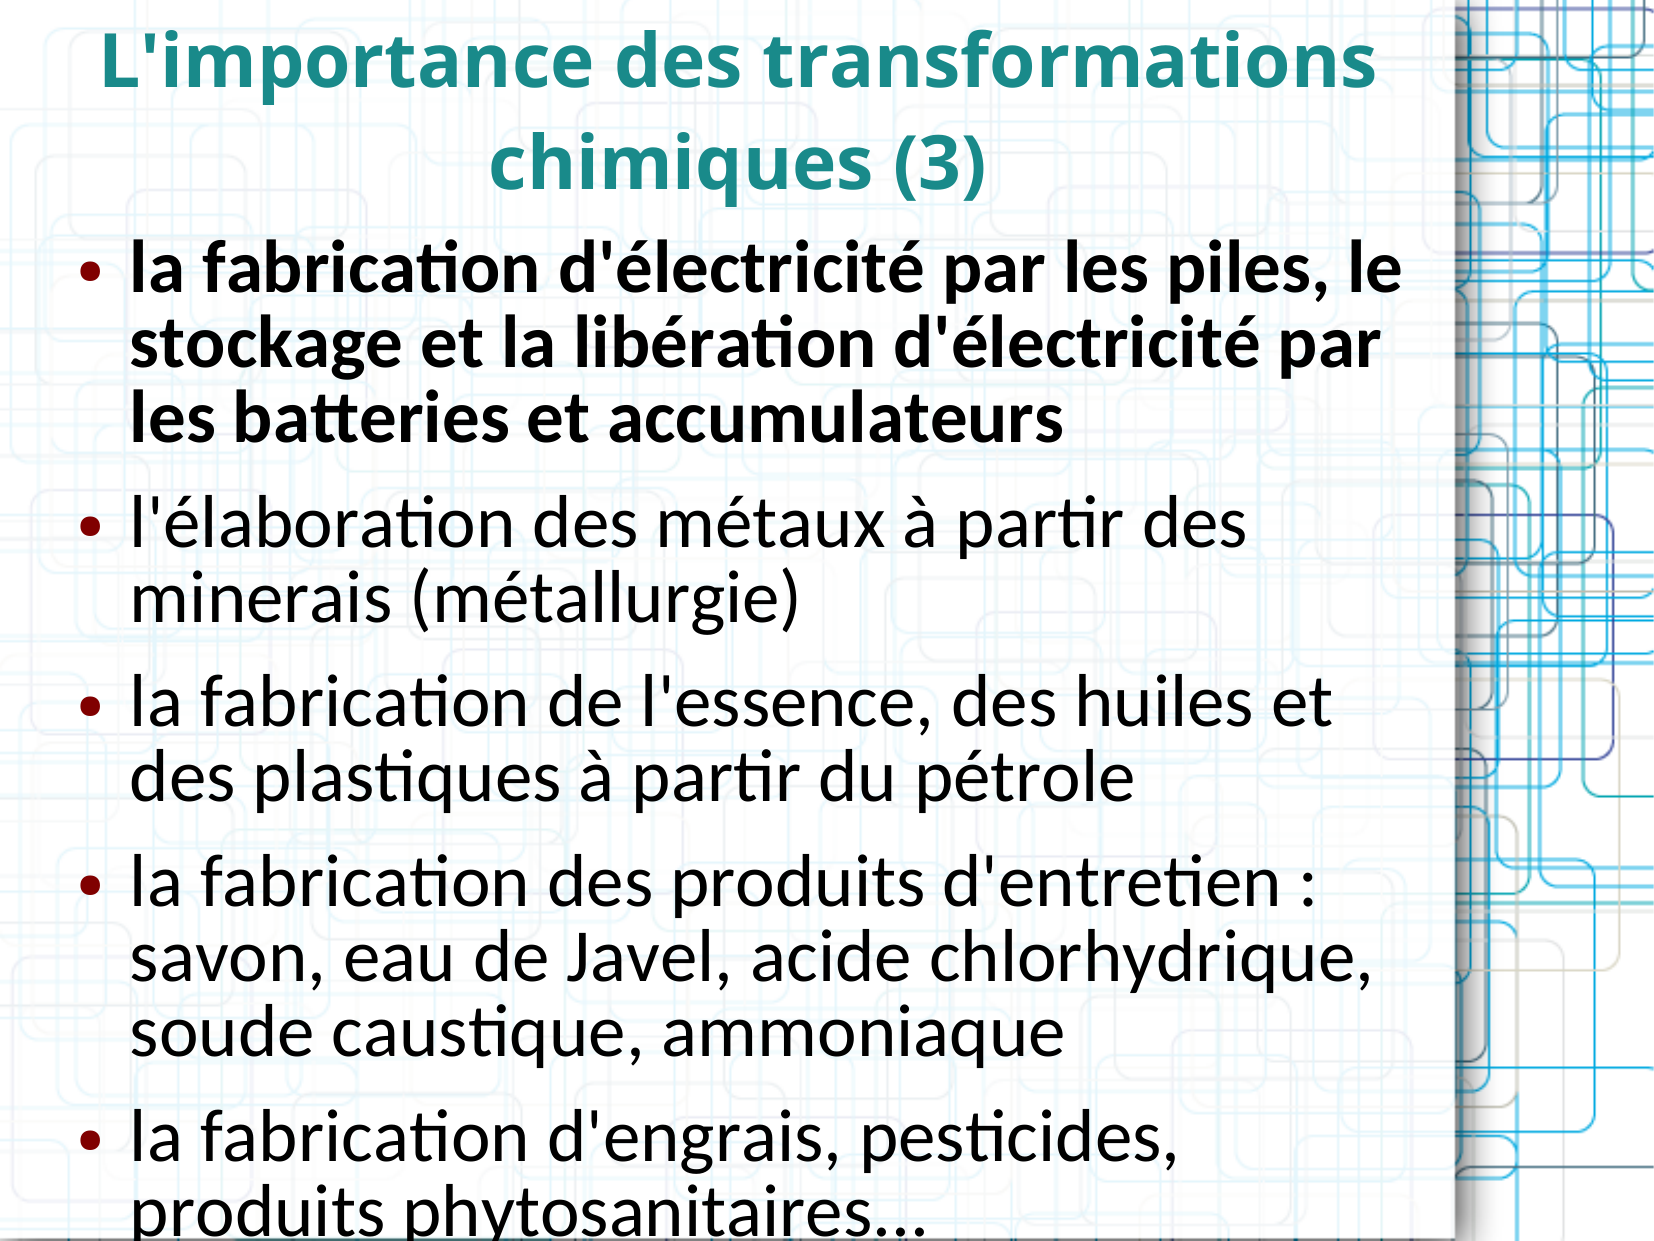

# L'importance des transformations chimiques (3)
la fabrication d'électricité par les piles, le stockage et la libération d'électricité par les batteries et accumulateurs
l'élaboration des métaux à partir des minerais (métallurgie)
la fabrication de l'essence, des huiles et des plastiques à partir du pétrole
la fabrication des produits d'entretien : savon, eau de Javel, acide chlorhydrique, soude caustique, ammoniaque
la fabrication d'engrais, pesticides, produits phytosanitaires...
la fabrication des médicaments
la vinification, la transformation alcool → acide éthanoïque (vinaigre)
le « virage au vert » de l'alcootest
la pollution à l'ozone à partir des polluants atmosphériques
la destruction de l'ozone par les composés chlorofluorocarbonés (CFC, fréons)